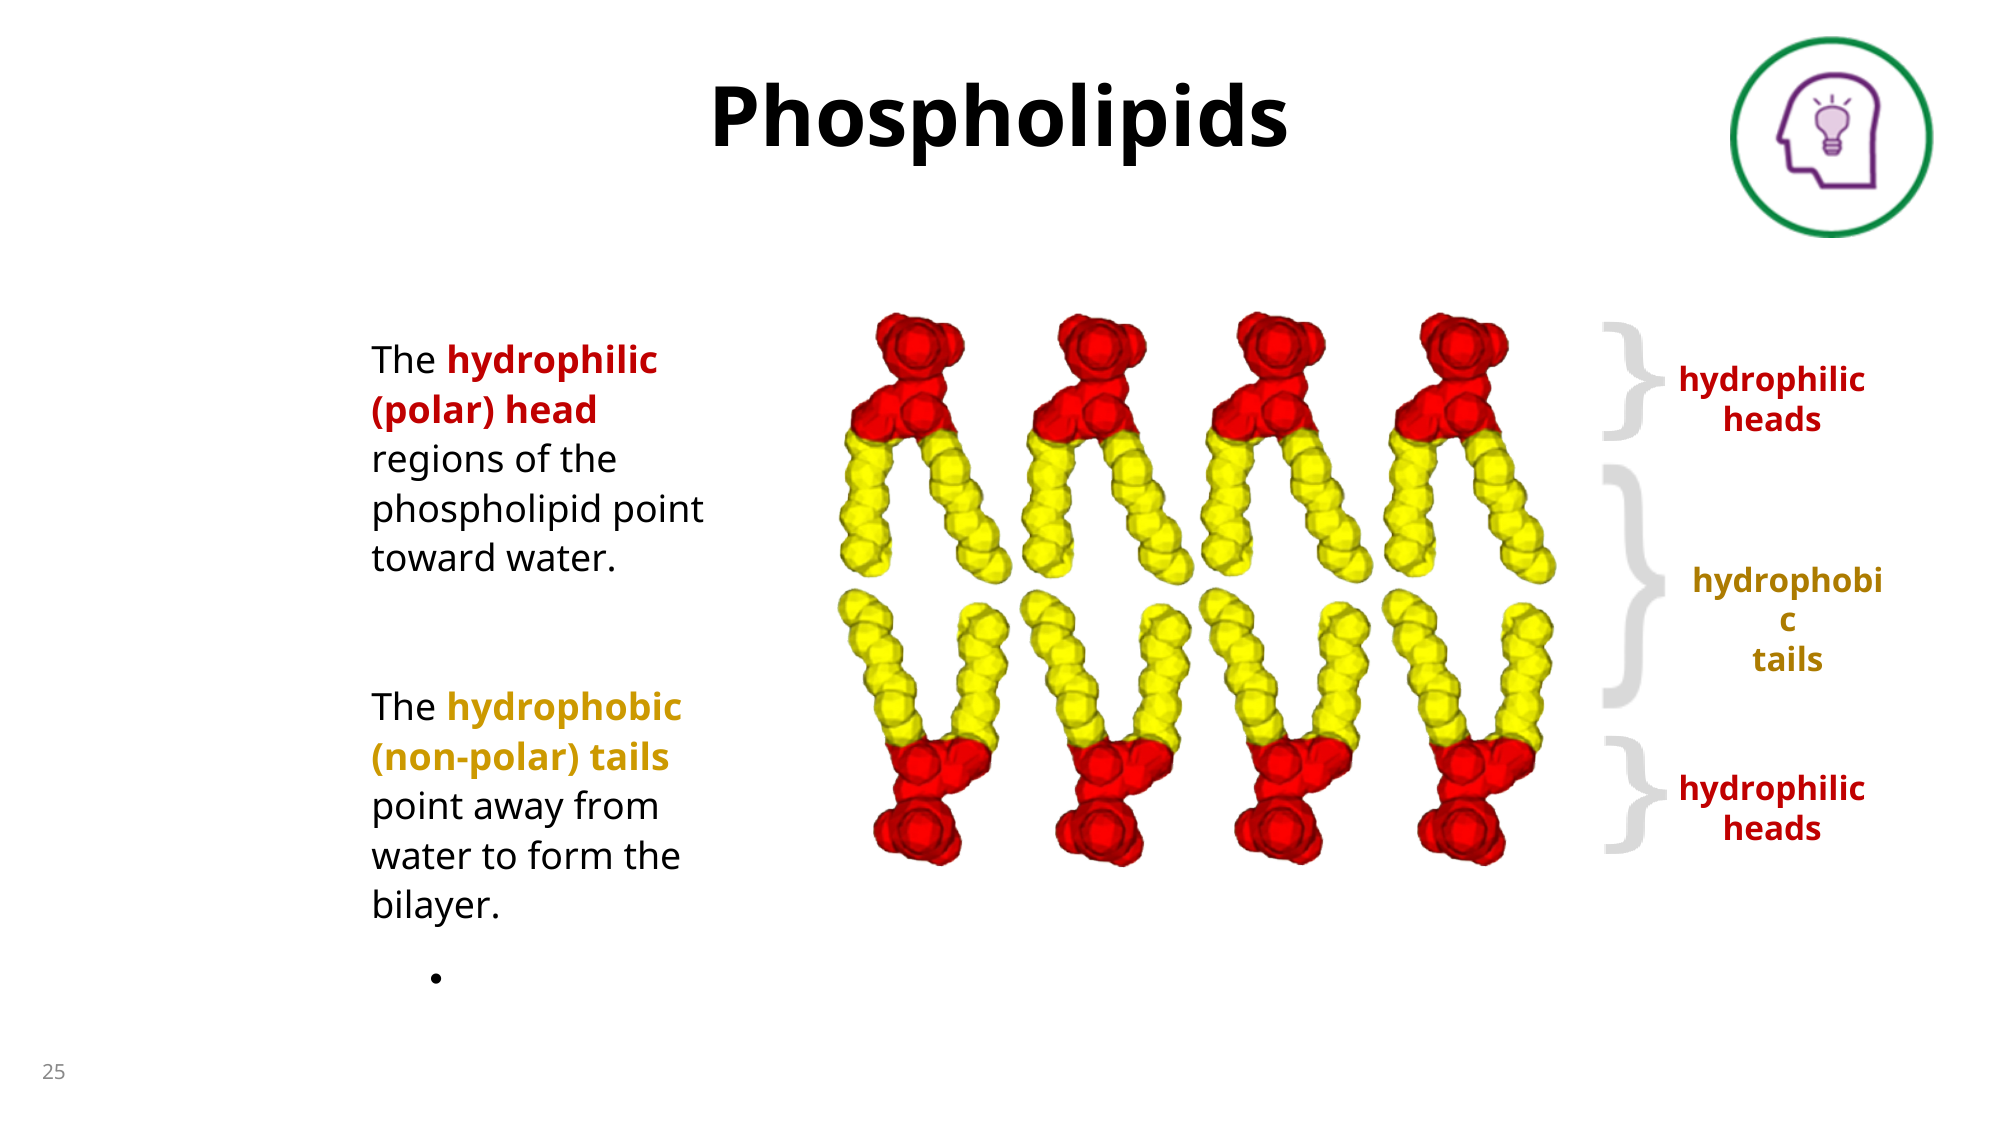

Phospholipids
The hydrophilic (polar) head regions of the phospholipid point toward water.
The hydrophobic (non-polar) tails point away from water to form the bilayer.
hydrophilic
heads
hydrophobic
tails
hydrophilic
heads